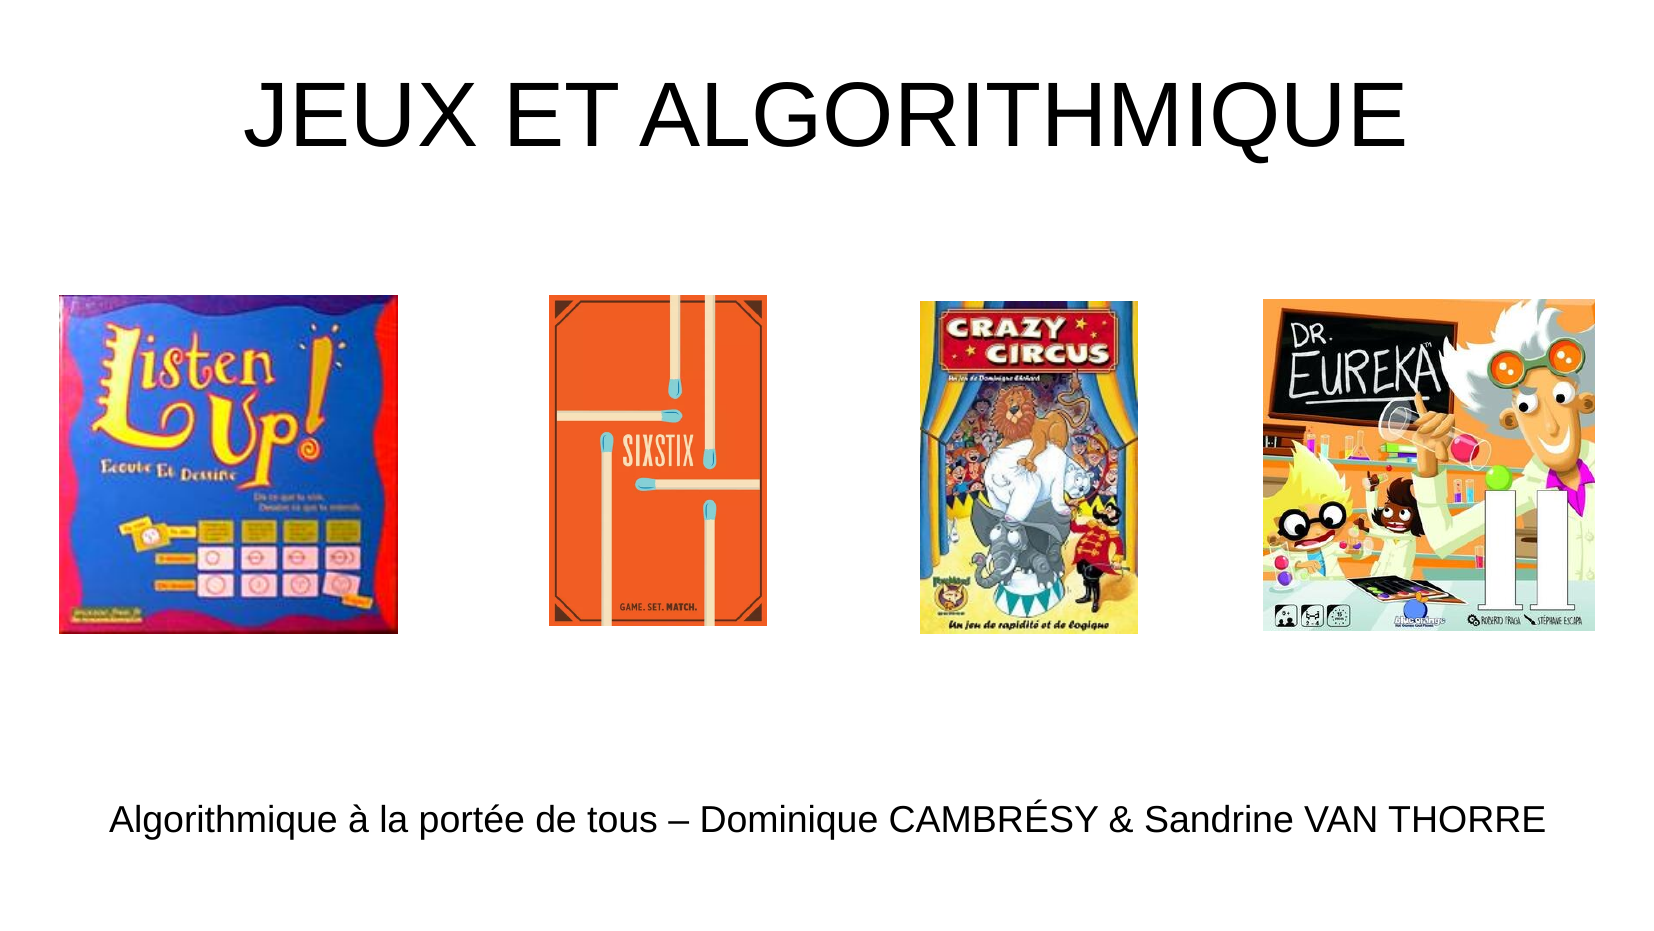

# JEUX ET ALGORITHMIQUE
Algorithmique à la portée de tous – Dominique CAMBRÉSY & Sandrine VAN THORRE